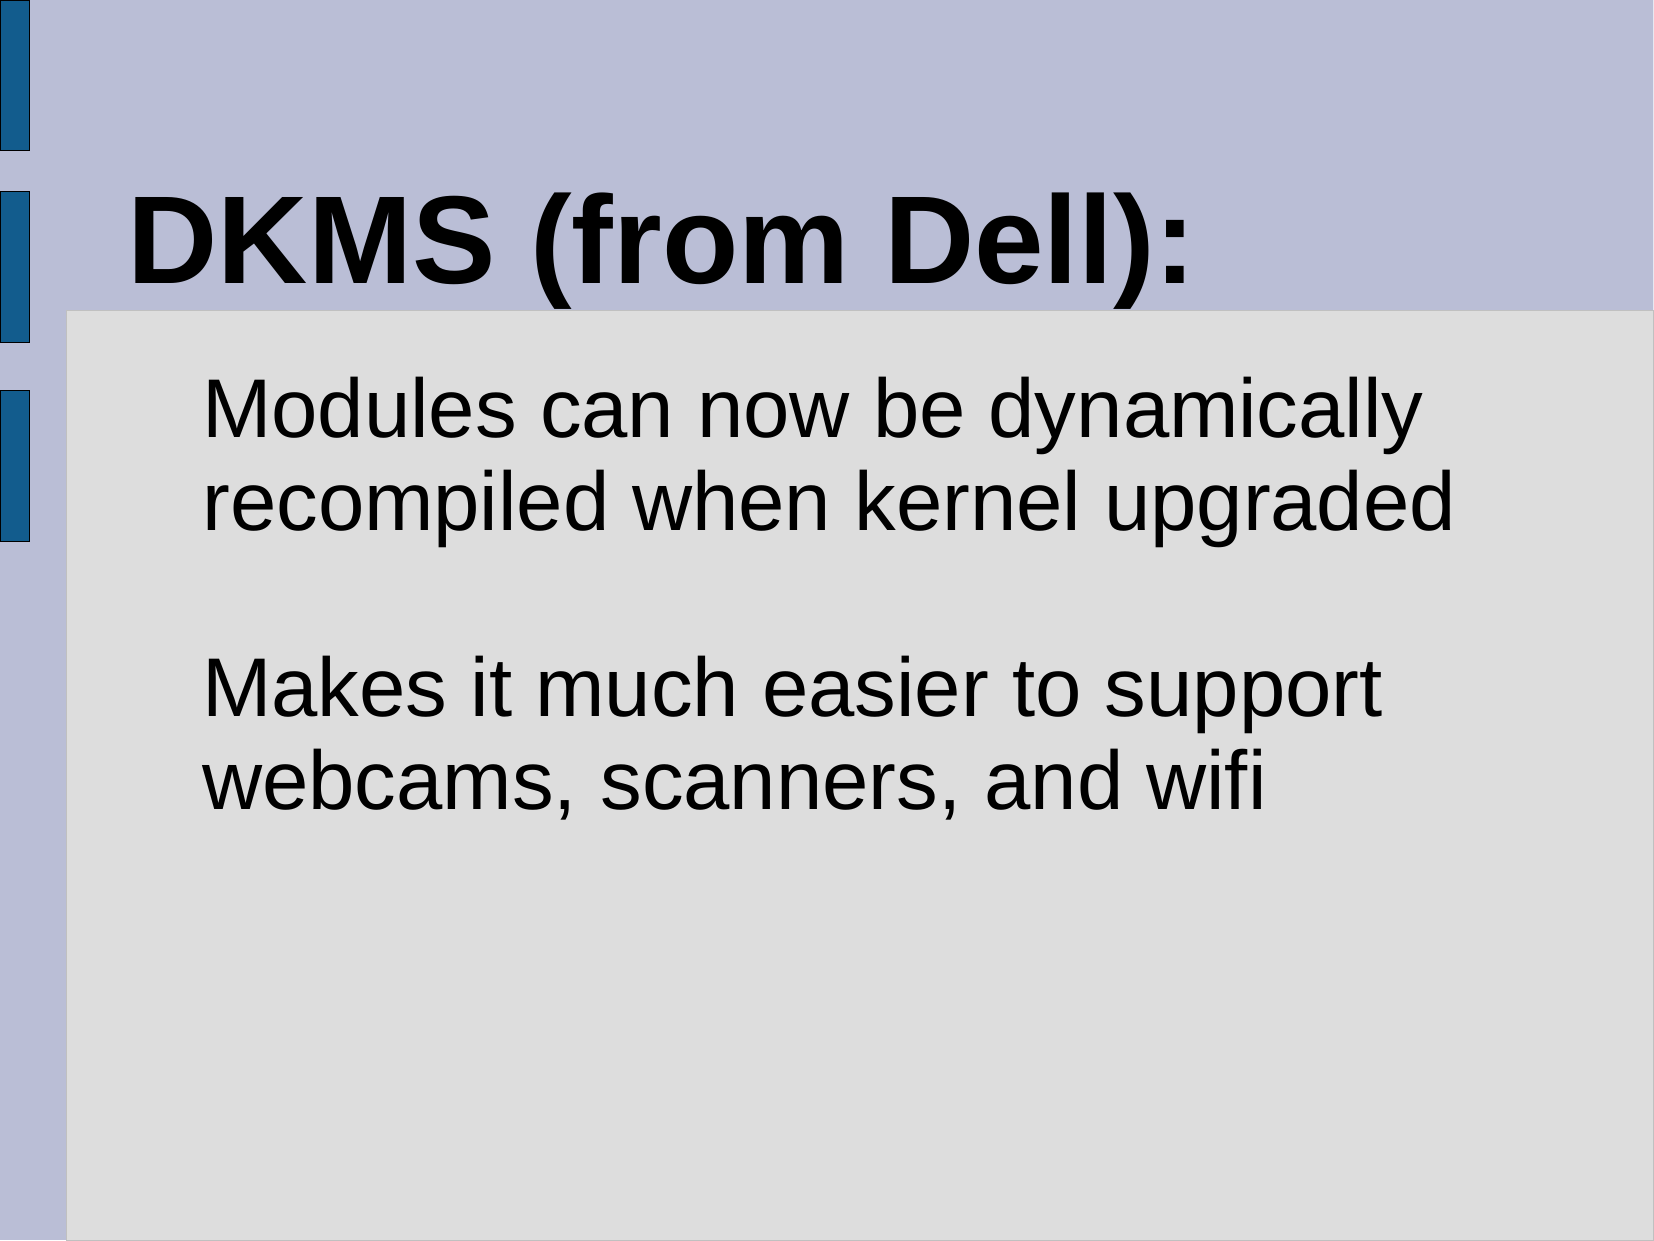

DKMS (from Dell):
Modules can now be dynamically recompiled when kernel upgraded
Makes it much easier to support webcams, scanners, and wifi